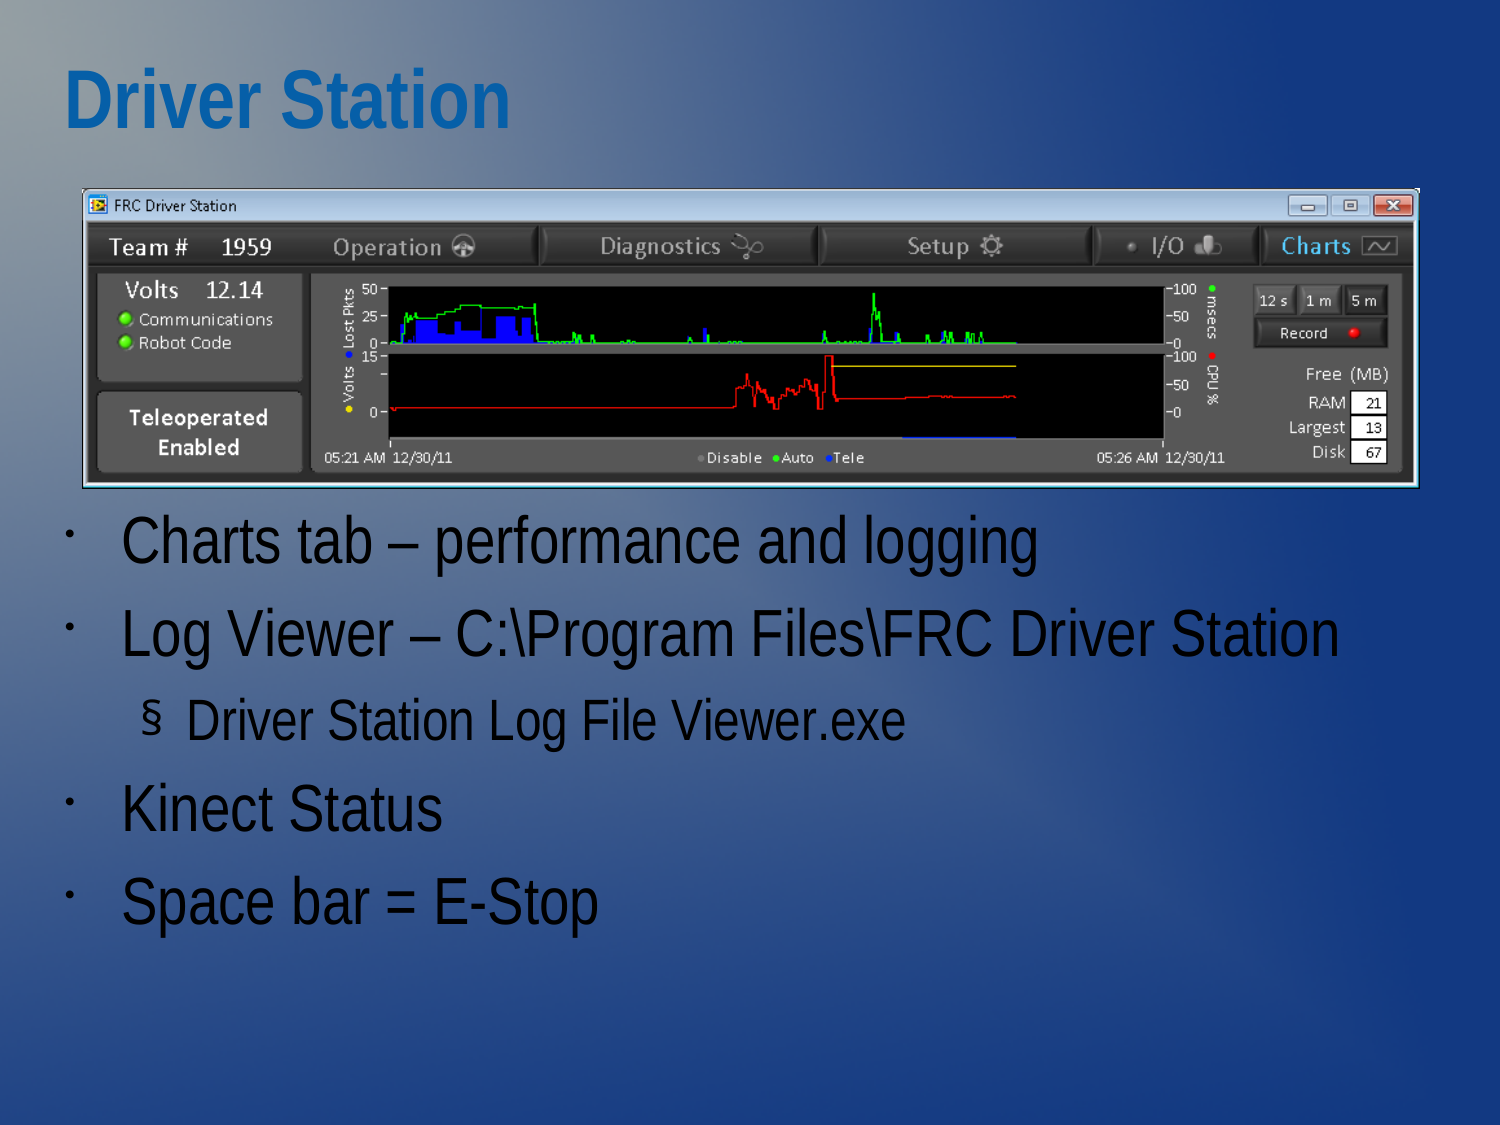

# Driver Station
Charts tab – performance and logging
Log Viewer – C:\Program Files\FRC Driver Station
Driver Station Log File Viewer.exe
Kinect Status
Space bar = E-Stop